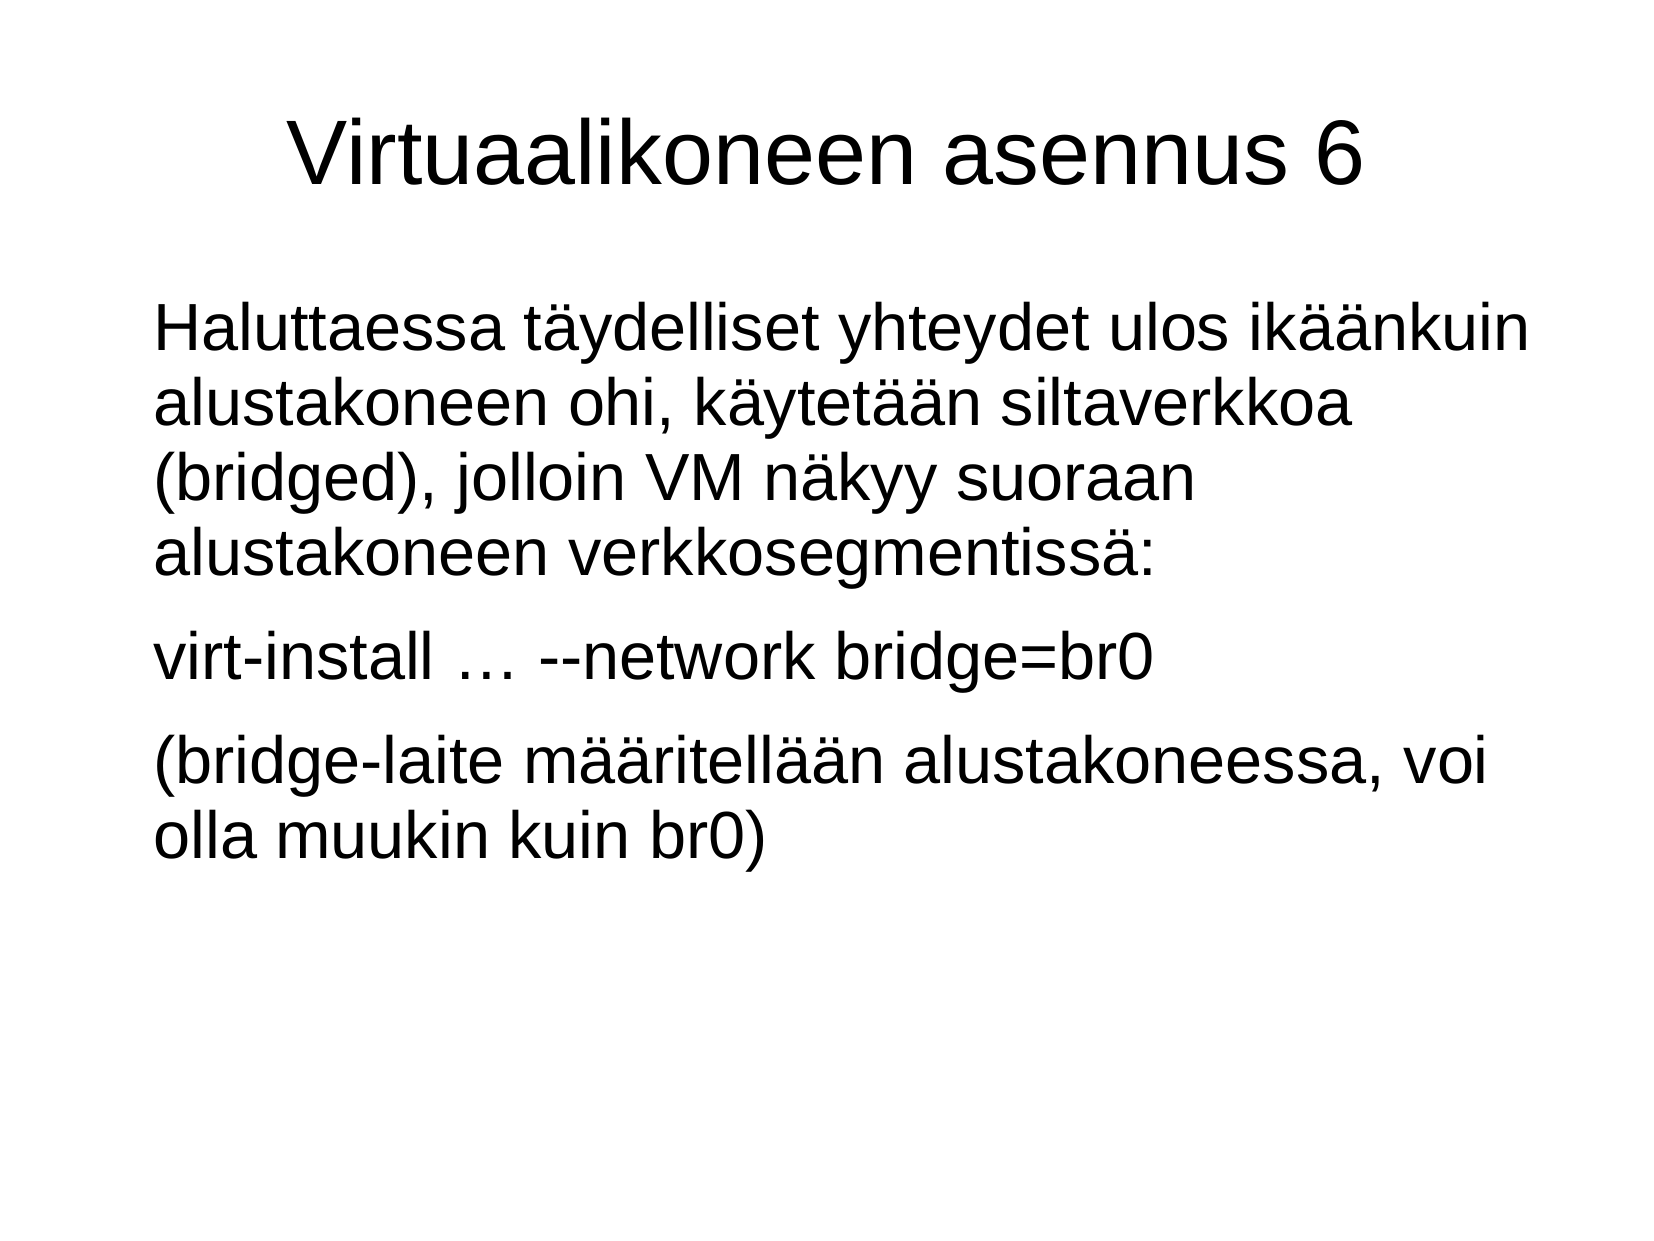

# Virtuaalikoneen asennus 6
Haluttaessa täydelliset yhteydet ulos ikäänkuin alustakoneen ohi, käytetään siltaverkkoa (bridged), jolloin VM näkyy suoraan alustakoneen verkkosegmentissä:
virt-install … --network bridge=br0
(bridge-laite määritellään alustakoneessa, voi olla muukin kuin br0)